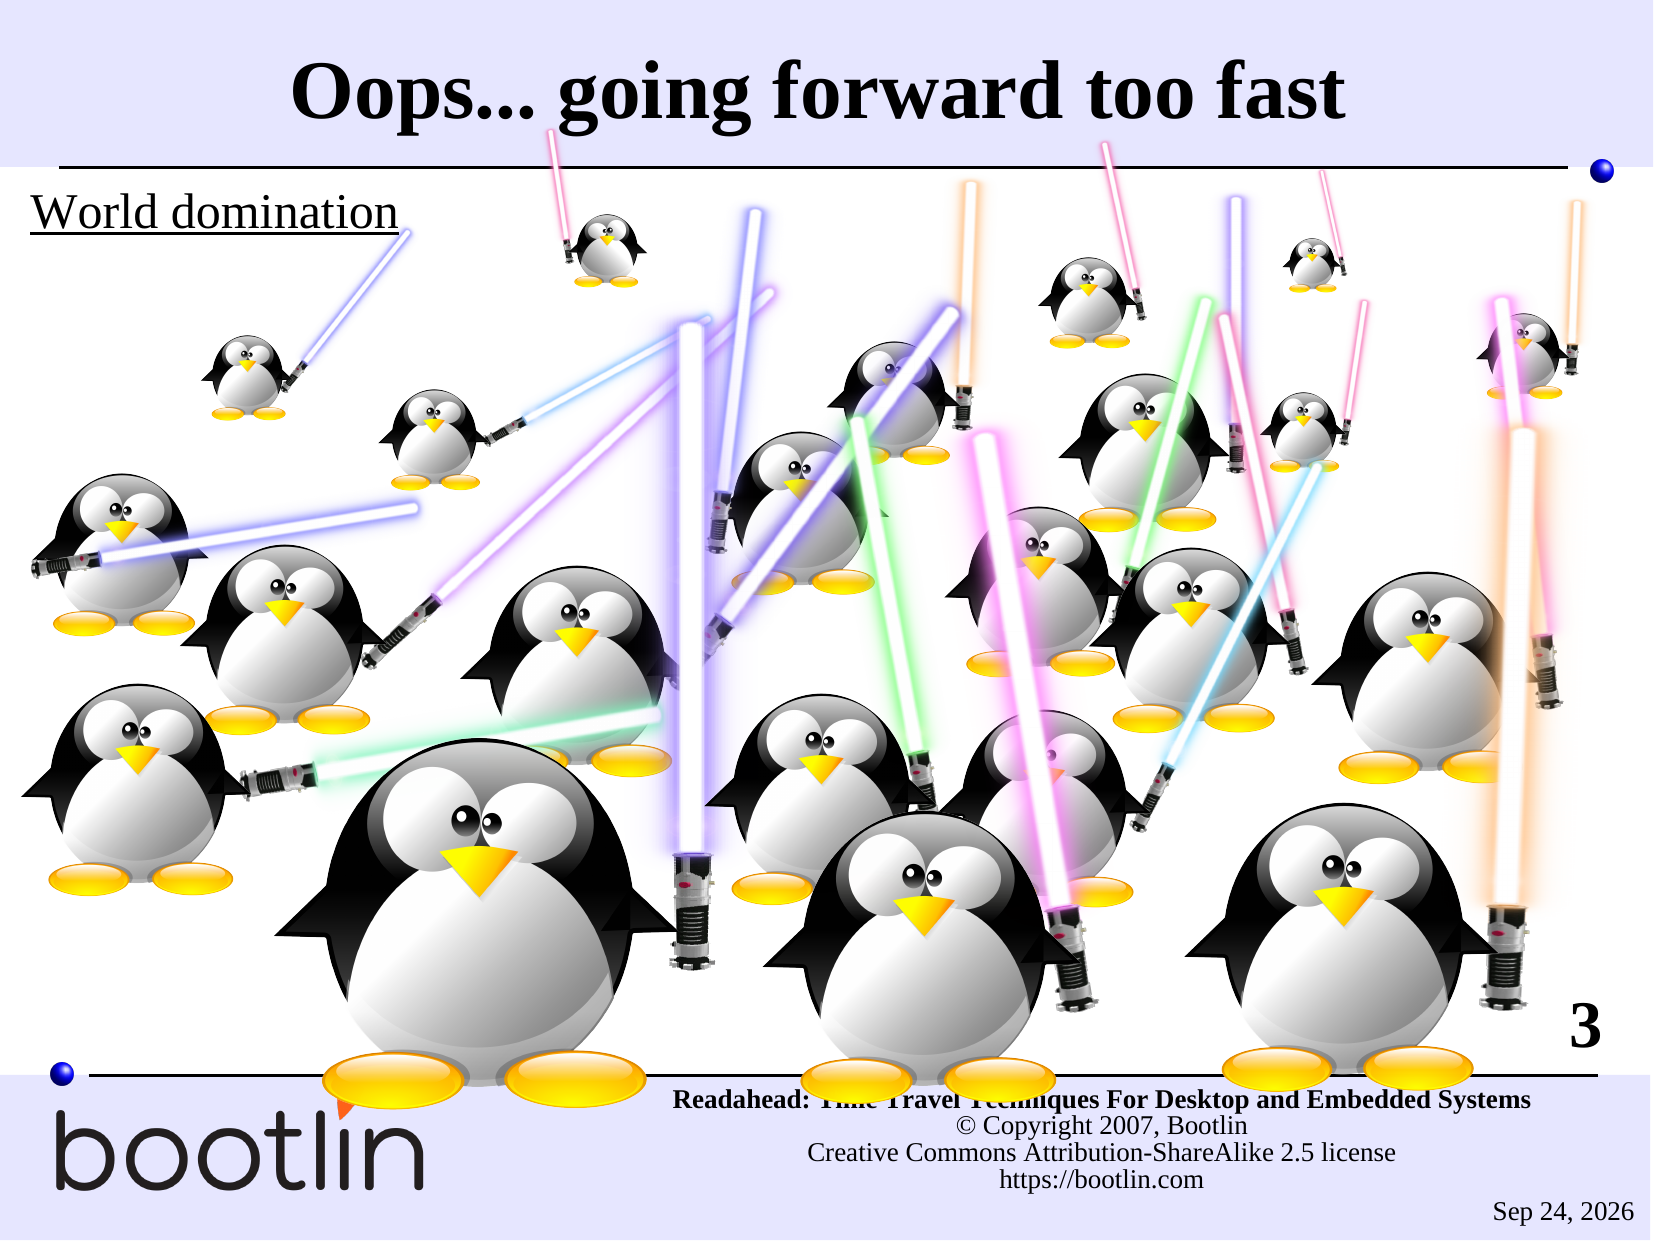

# Oops... going forward too fast
World domination